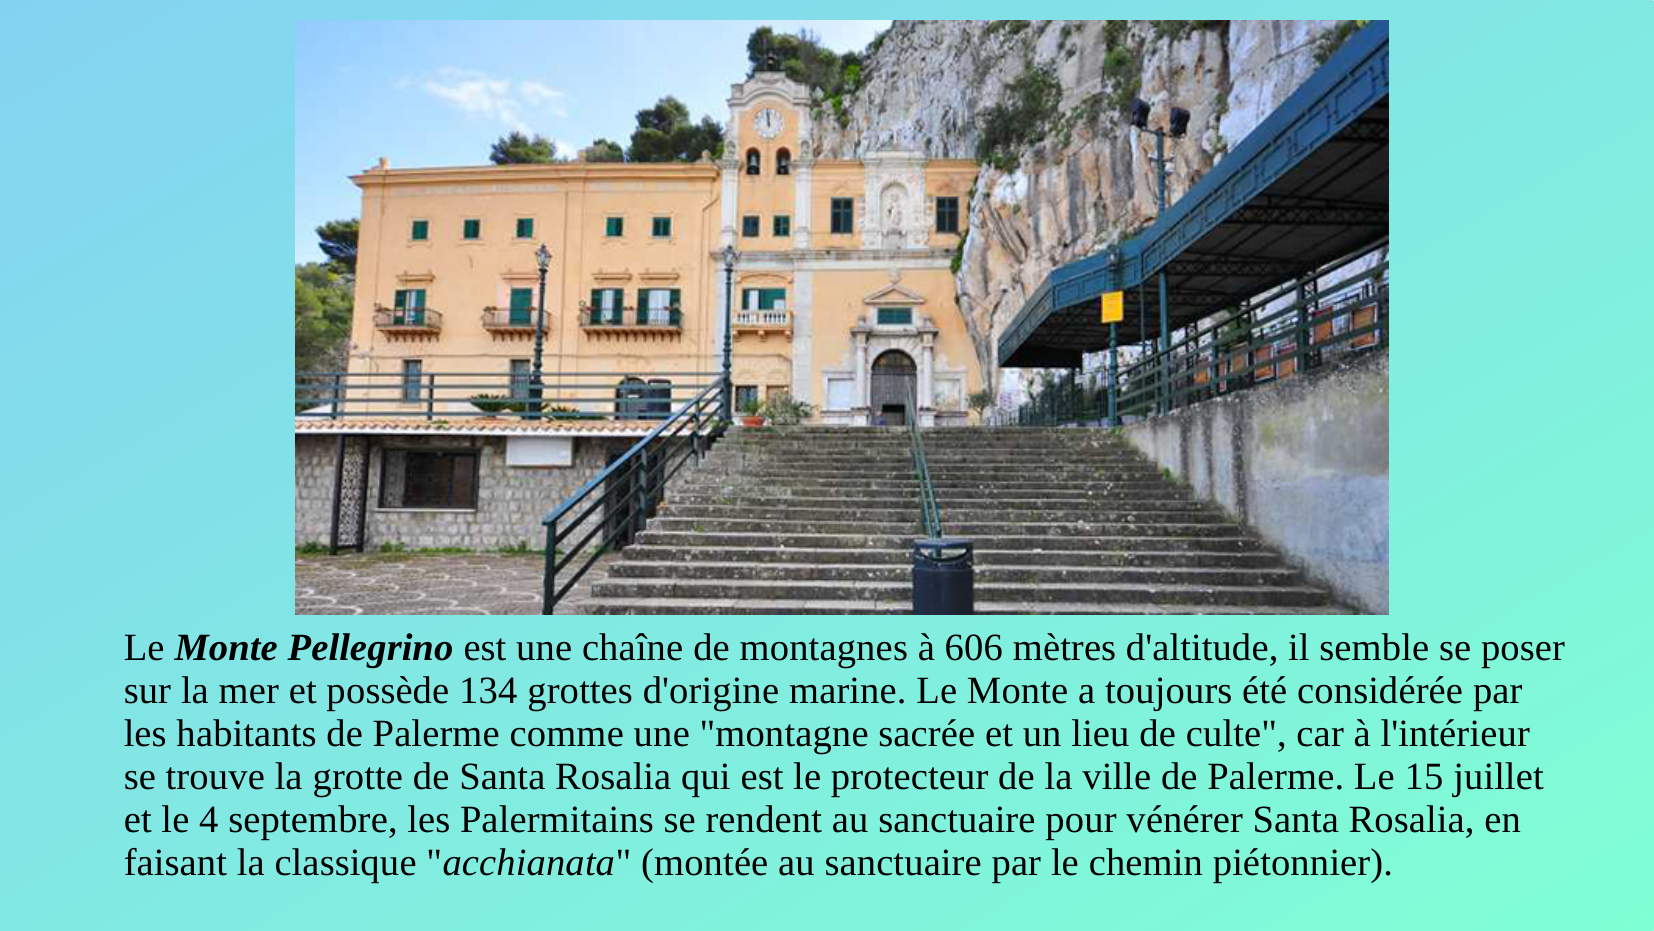

# Le Monte Pellegrino est une chaîne de montagnes à 606 mètres d'altitude, il semble se poser sur la mer et possède 134 grottes d'origine marine. Le Monte a toujours été considérée par les habitants de Palerme comme une "montagne sacrée et un lieu de culte", car à l'intérieur se trouve la grotte de Santa Rosalia qui est le protecteur de la ville de Palerme. Le 15 juillet et le 4 septembre, les Palermitains se rendent au sanctuaire pour vénérer Santa Rosalia, en faisant la classique "acchianata" (montée au sanctuaire par le chemin piétonnier).